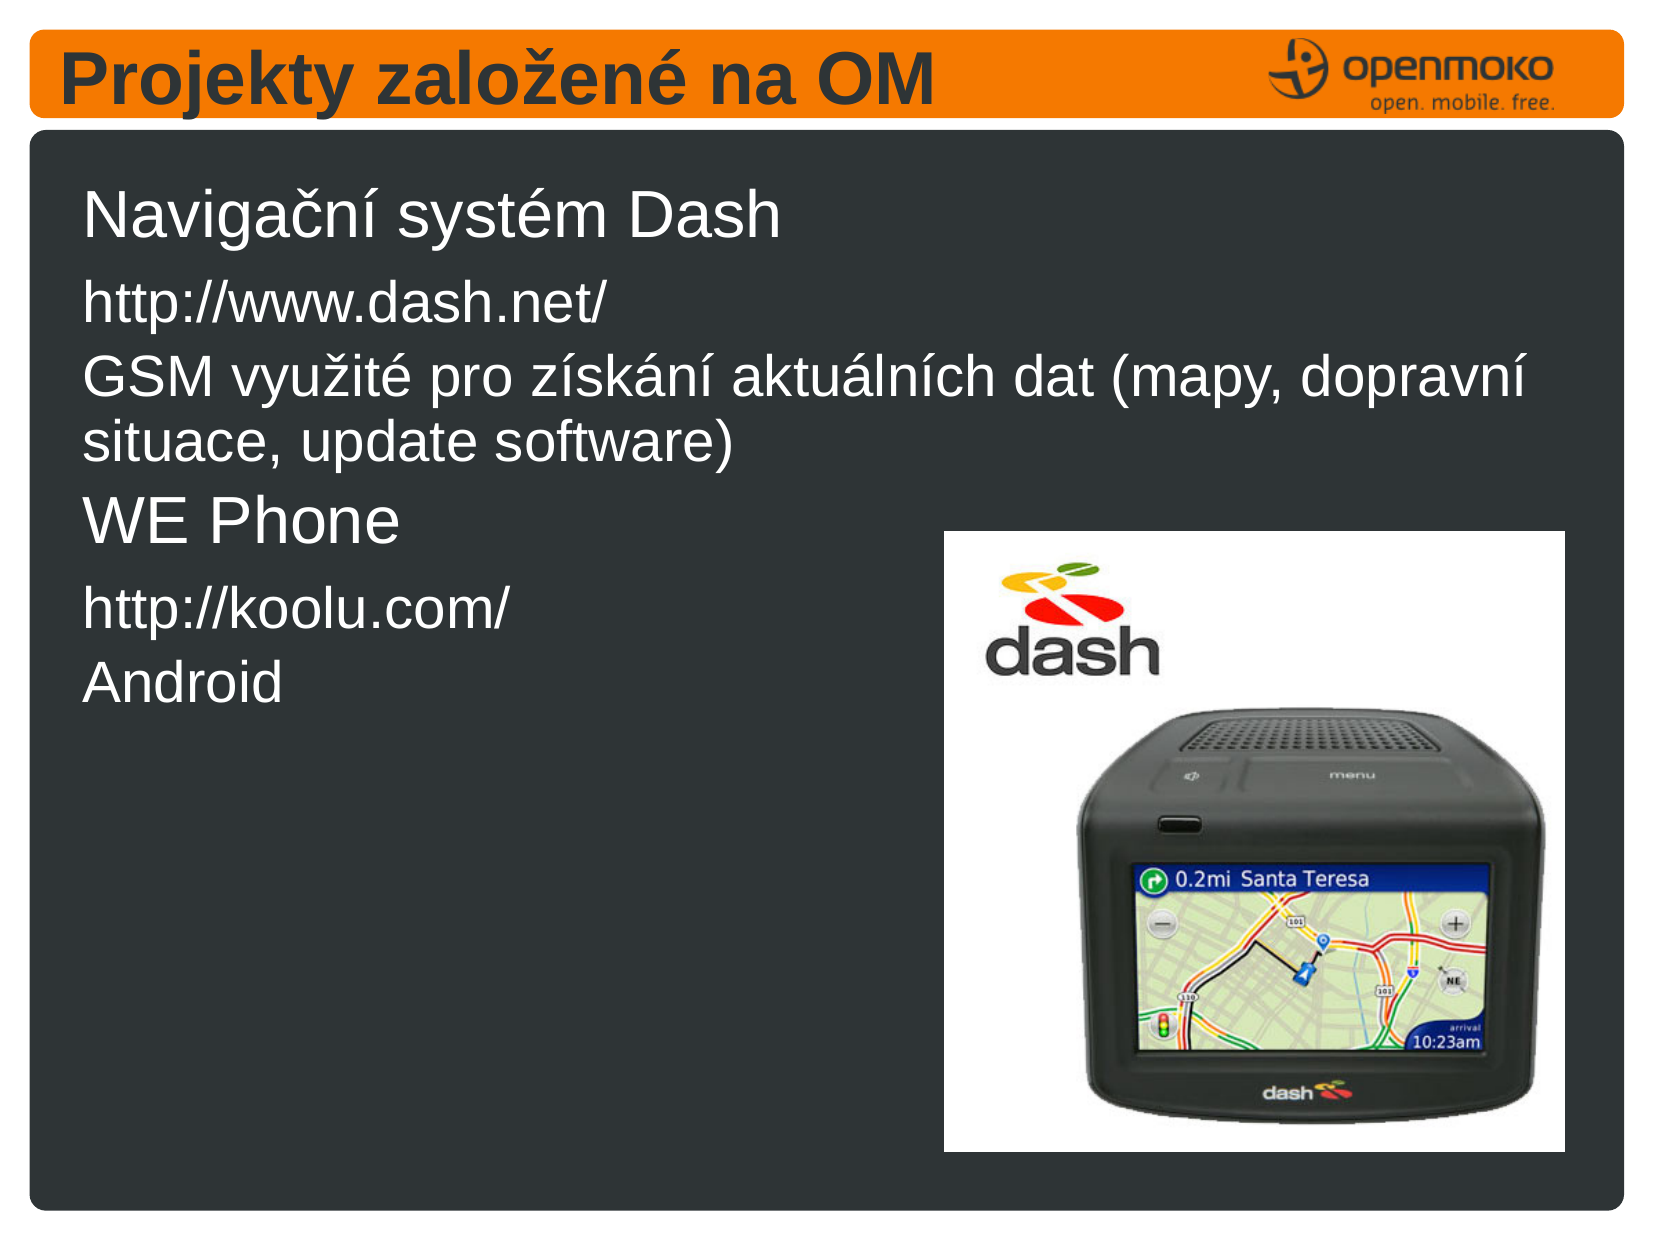

# Projekty založené na OM
Navigační systém Dash
http://www.dash.net/
GSM využité pro získání aktuálních dat (mapy, dopravní situace, update software)
WE Phone
http://koolu.com/
Android